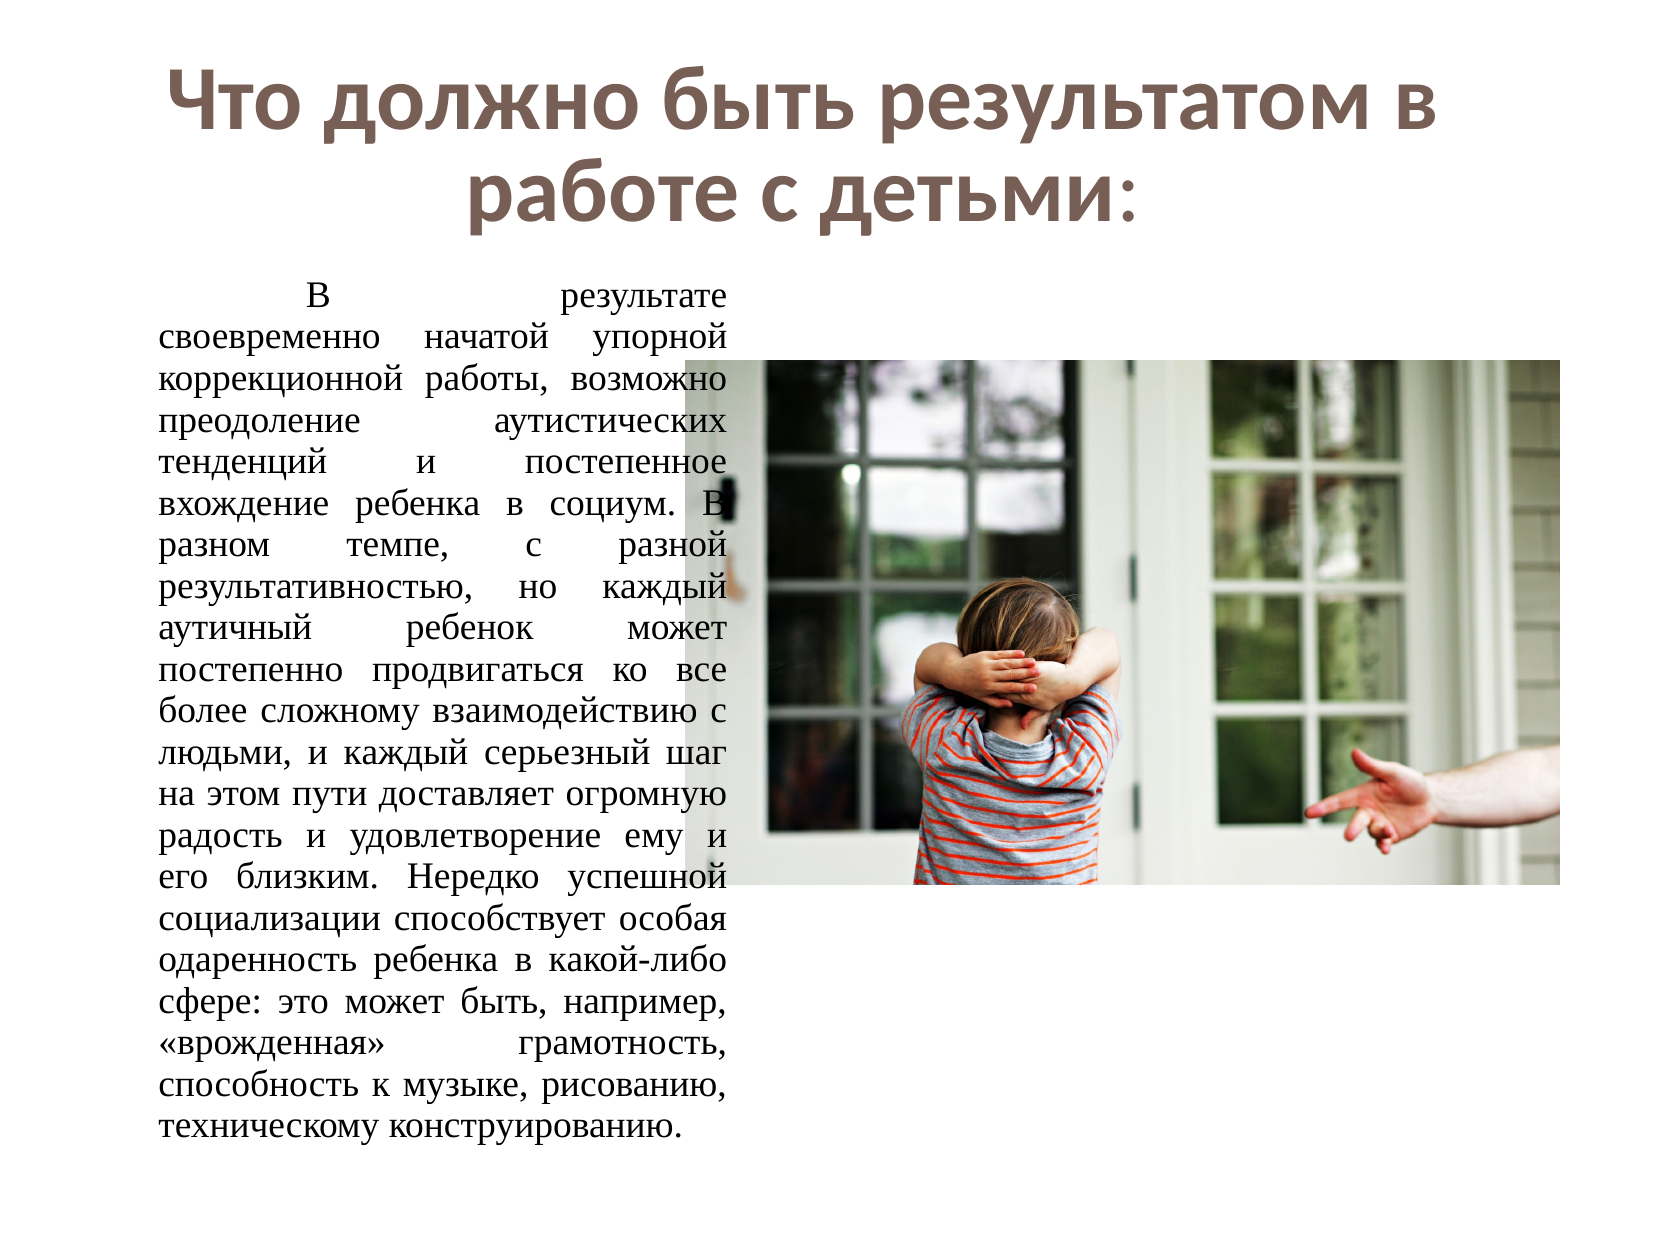

# Что должно быть результатом в работе с детьми:
		В результате своевременно начатой упорной коррекционной работы, возможно преодоление аутистических тенденций и постепенное вхождение ребенка в социум. В разном темпе, с разной результативностью, но каждый аутичный ребенок может постепенно продвигаться ко все более сложному взаимодействию с людьми, и каждый серьезный шаг на этом пути доставляет огромную радость и удовлетворение ему и его близким. Нередко успешной социализации способствует особая одаренность ребенка в какой-либо сфере: это может быть, например, «врожденная» грамотность, способность к музыке, рисованию, техническому конструированию.